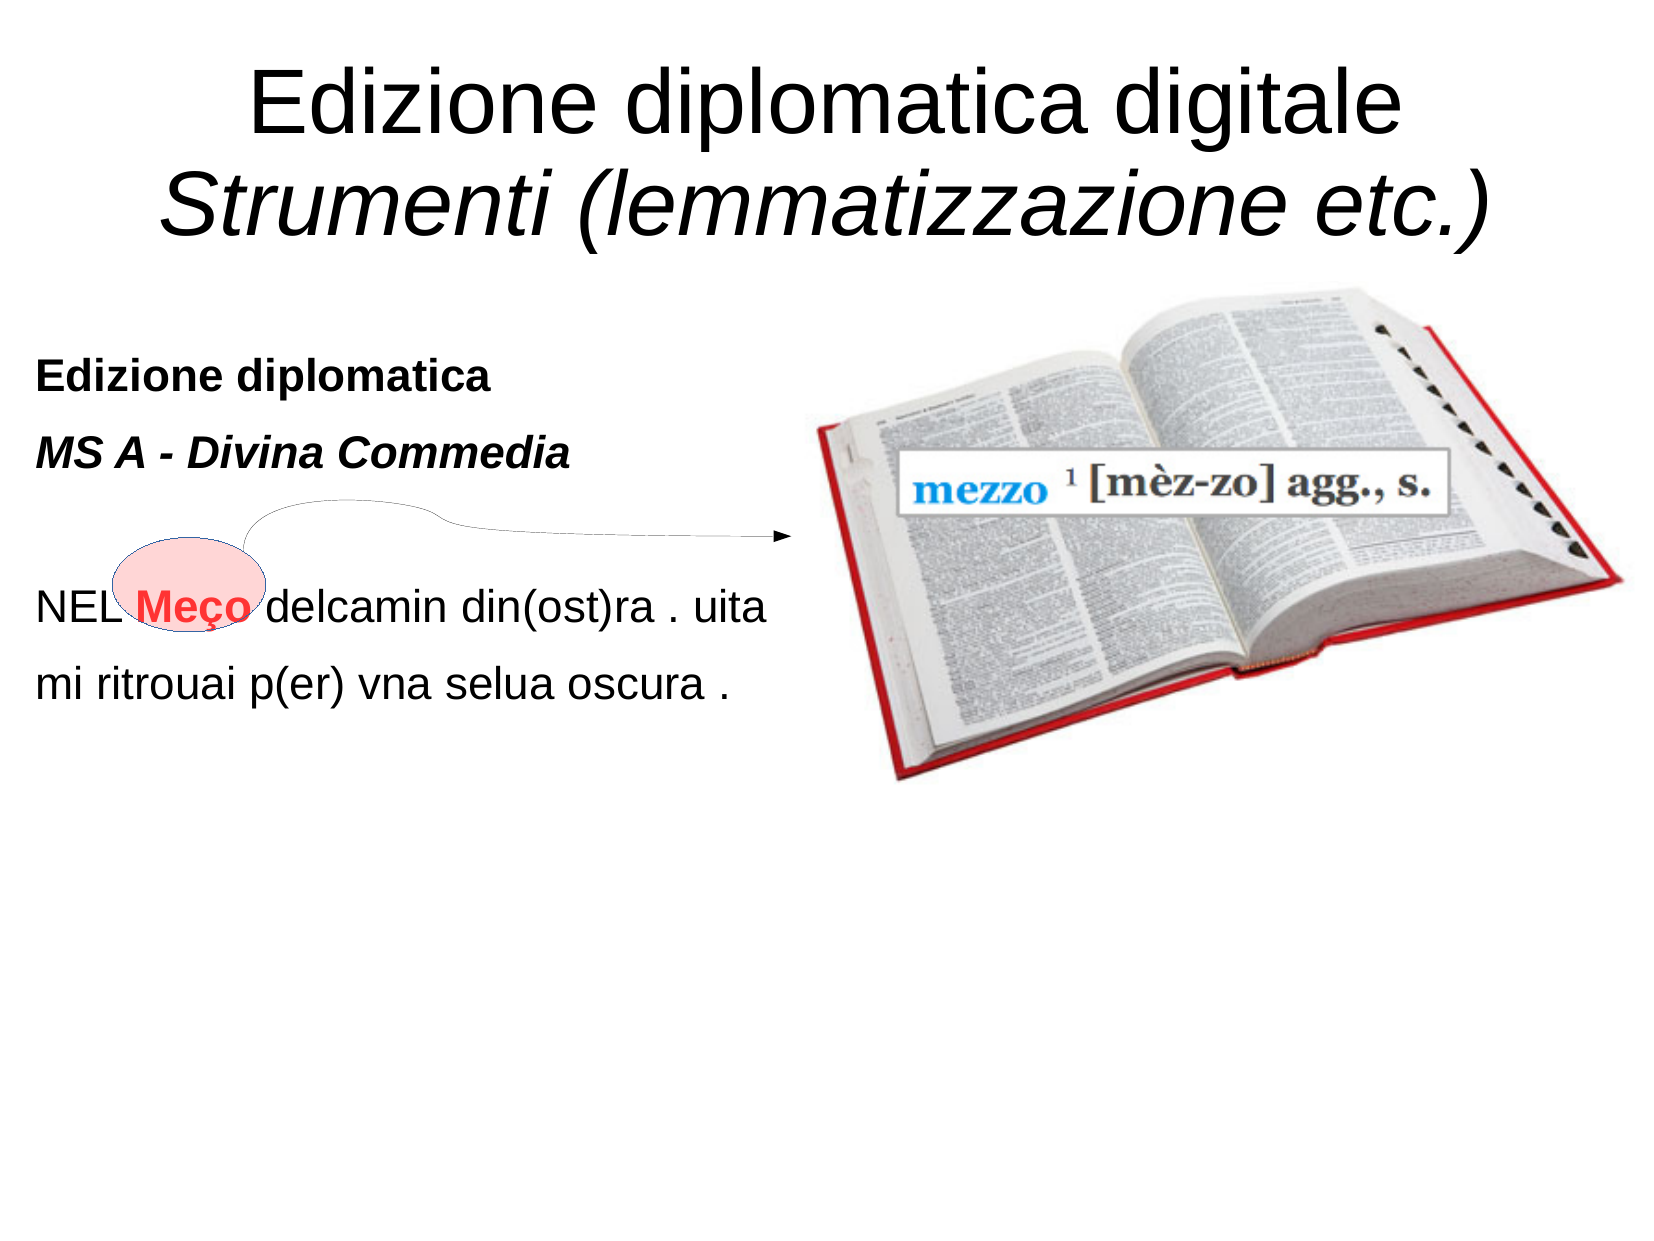

# Edizione diplomatica digitale Strumenti (lemmatizzazione etc.)
Edizione diplomatica
MS A - Divina Commedia
NEL Meço delcamin din(ost)ra . uita
mi ritrouai p(er) vna selua oscura .